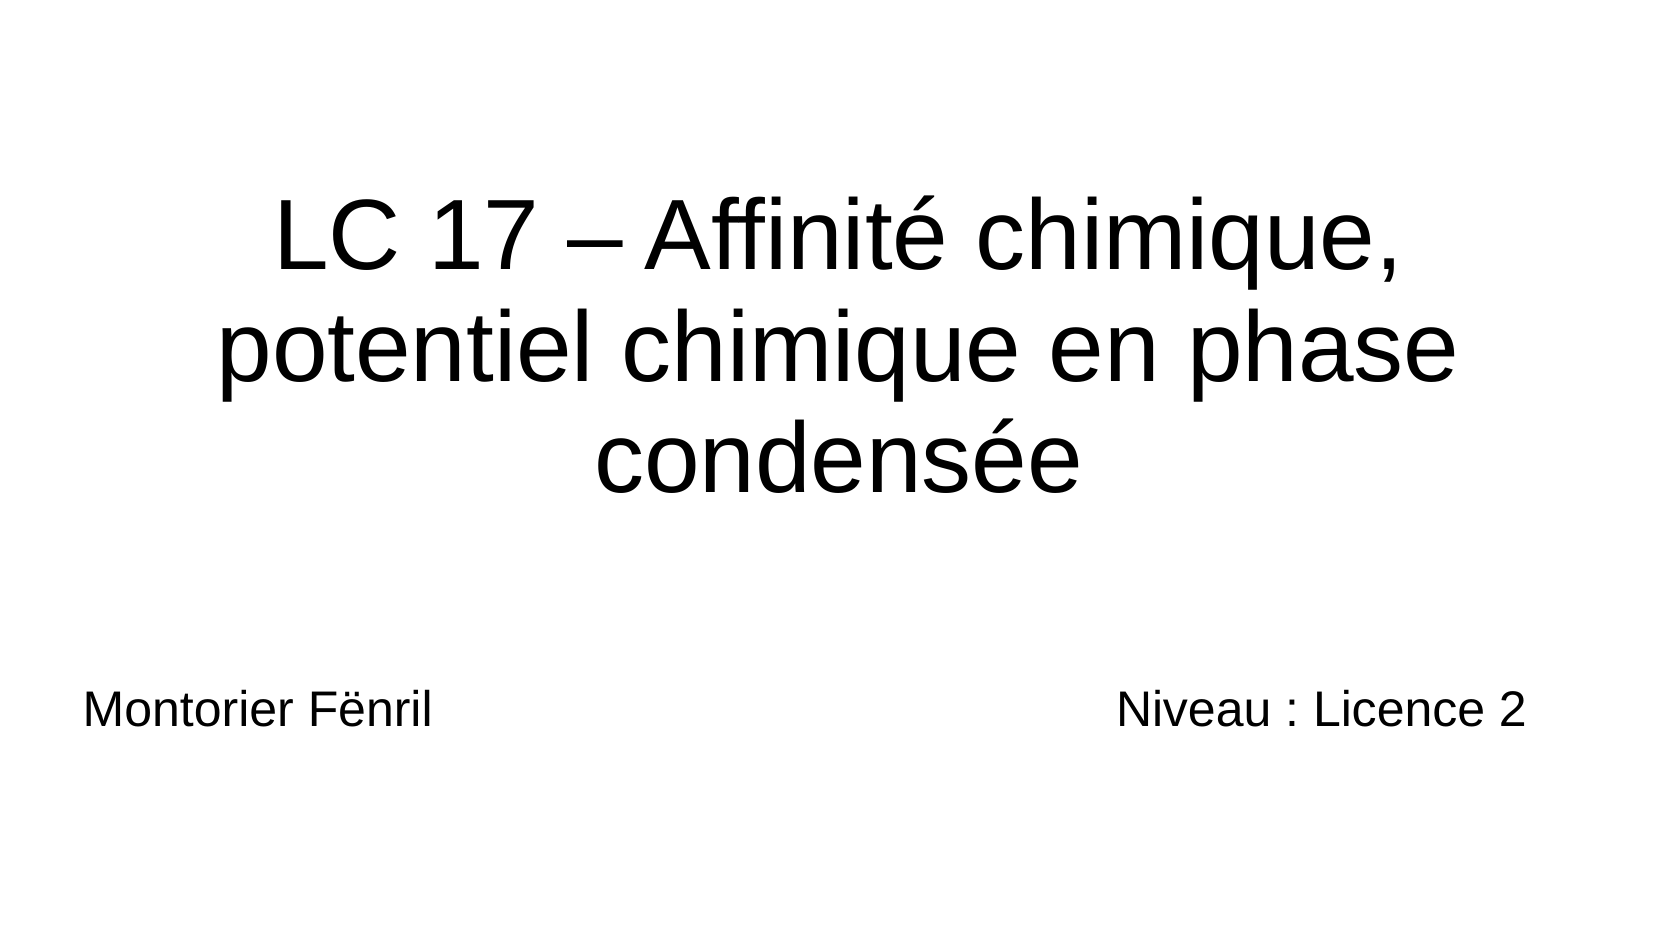

# LC 17 – Affinité chimique, potentiel chimique en phase condensée
Montorier Fënril										Niveau : Licence 2